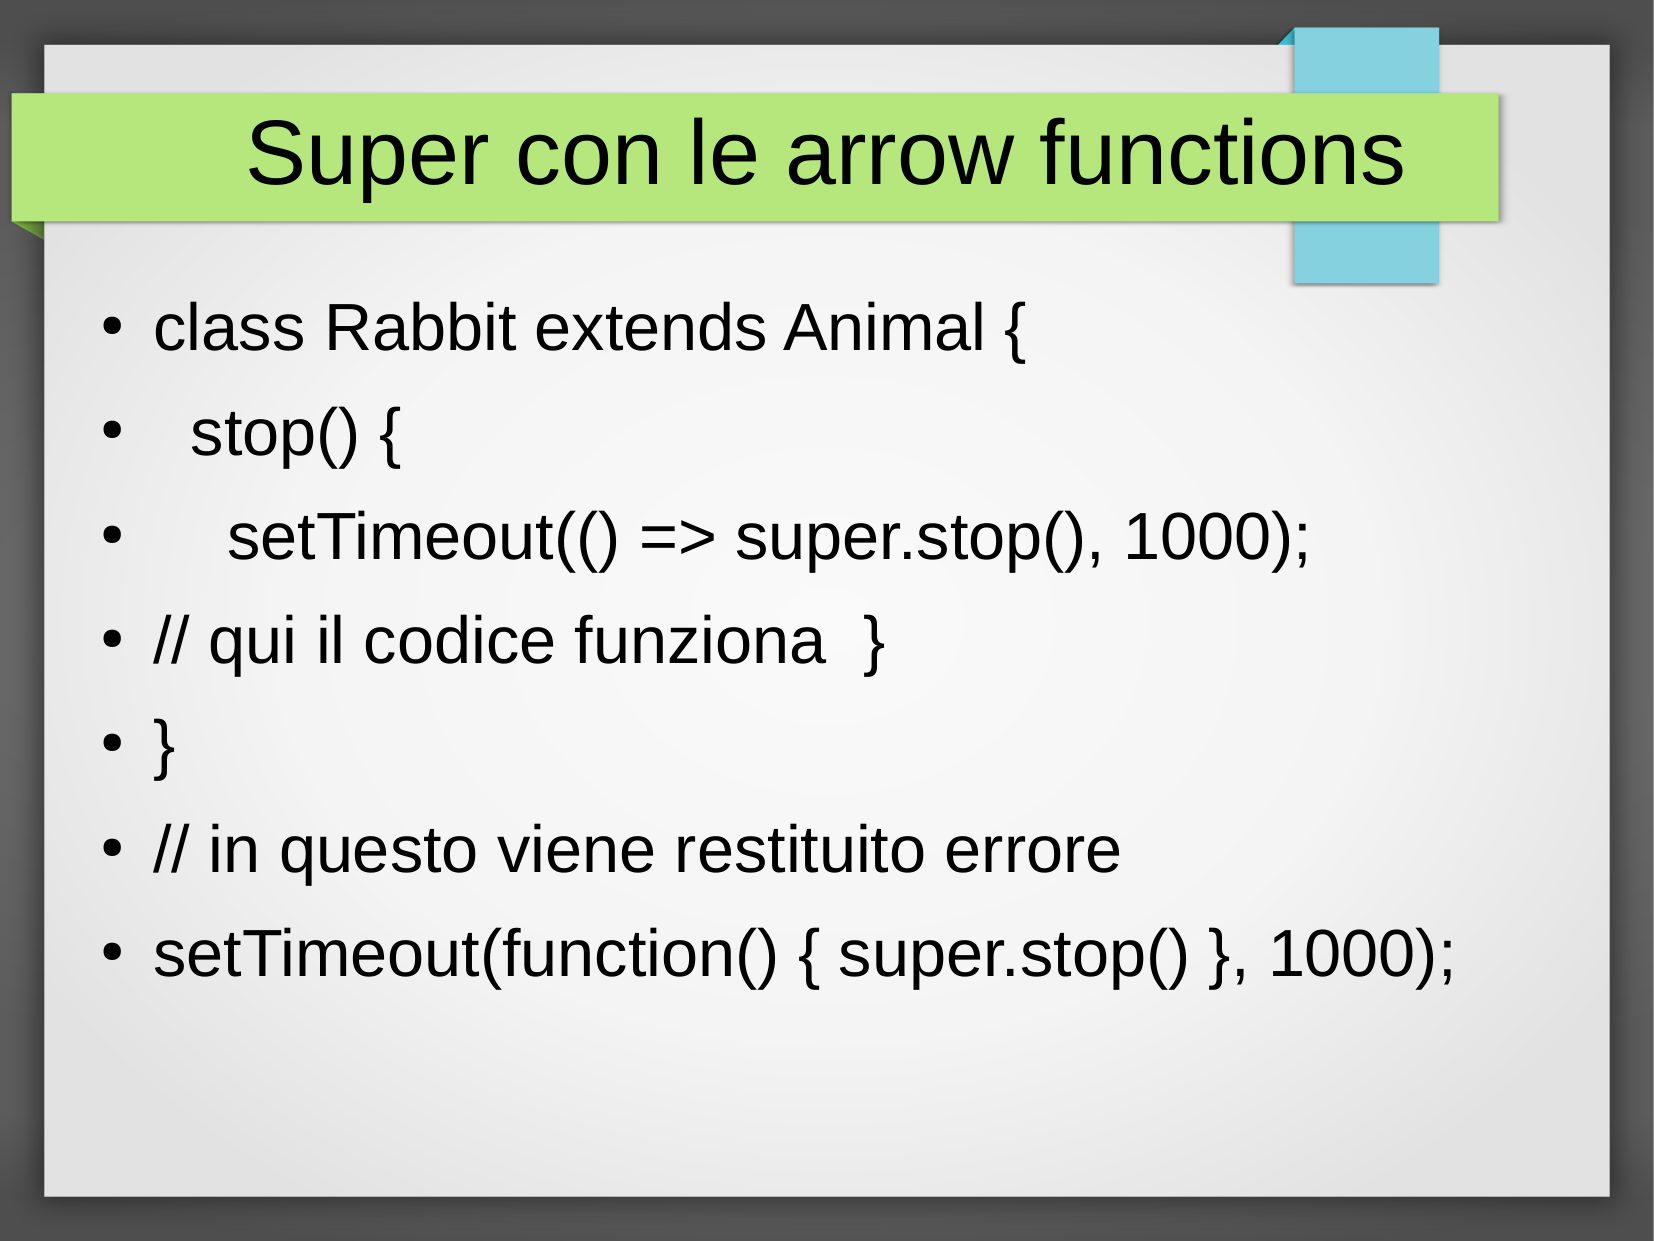

# Super con le arrow functions
class Rabbit extends Animal {
 stop() {
 setTimeout(() => super.stop(), 1000);
// qui il codice funziona }
}
// in questo viene restituito errore
setTimeout(function() { super.stop() }, 1000);